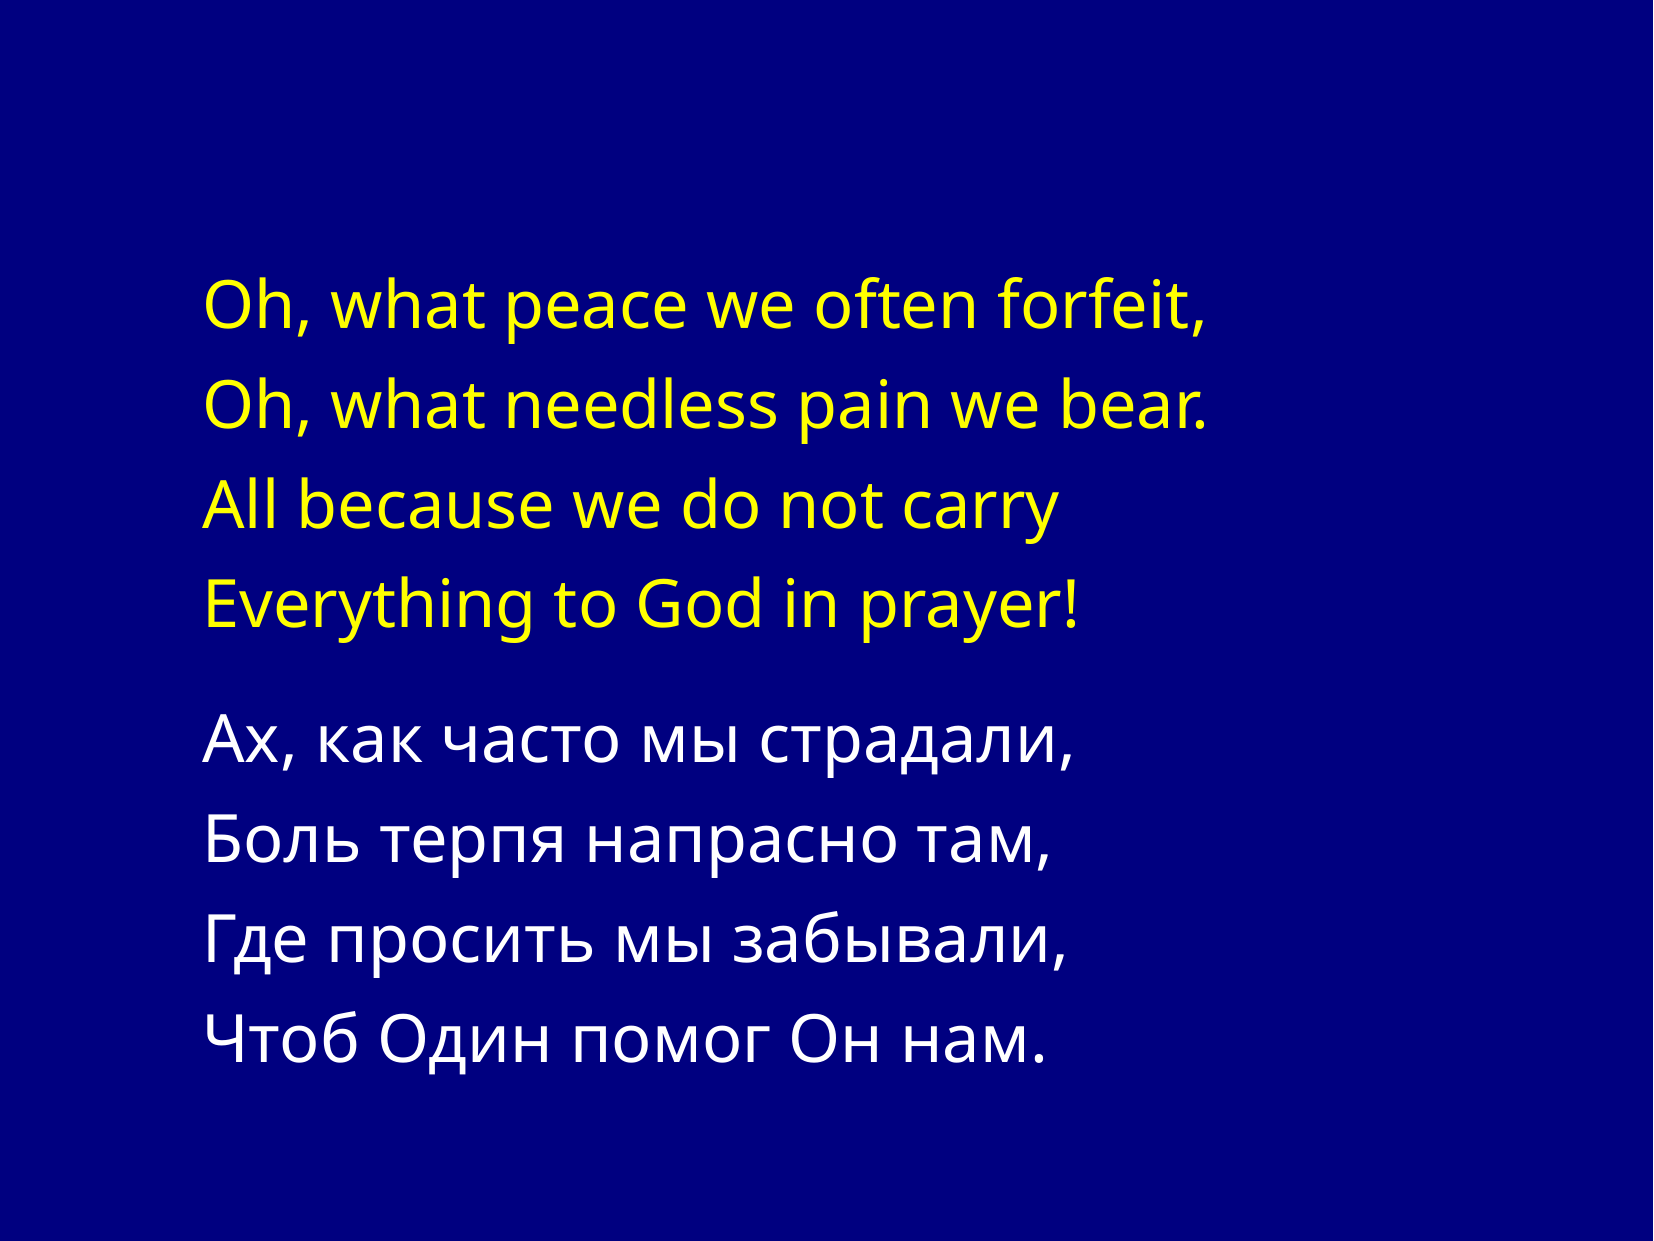

Oh, what peace we often forfeit,
	Oh, what needless pain we bear.
	All because we do not carry
	Everything to God in prayer!
	Ах, как часто мы страдали,
	Боль терпя напрасно там,
	Где просить мы забывали,
	Чтоб Один помог Он нам.